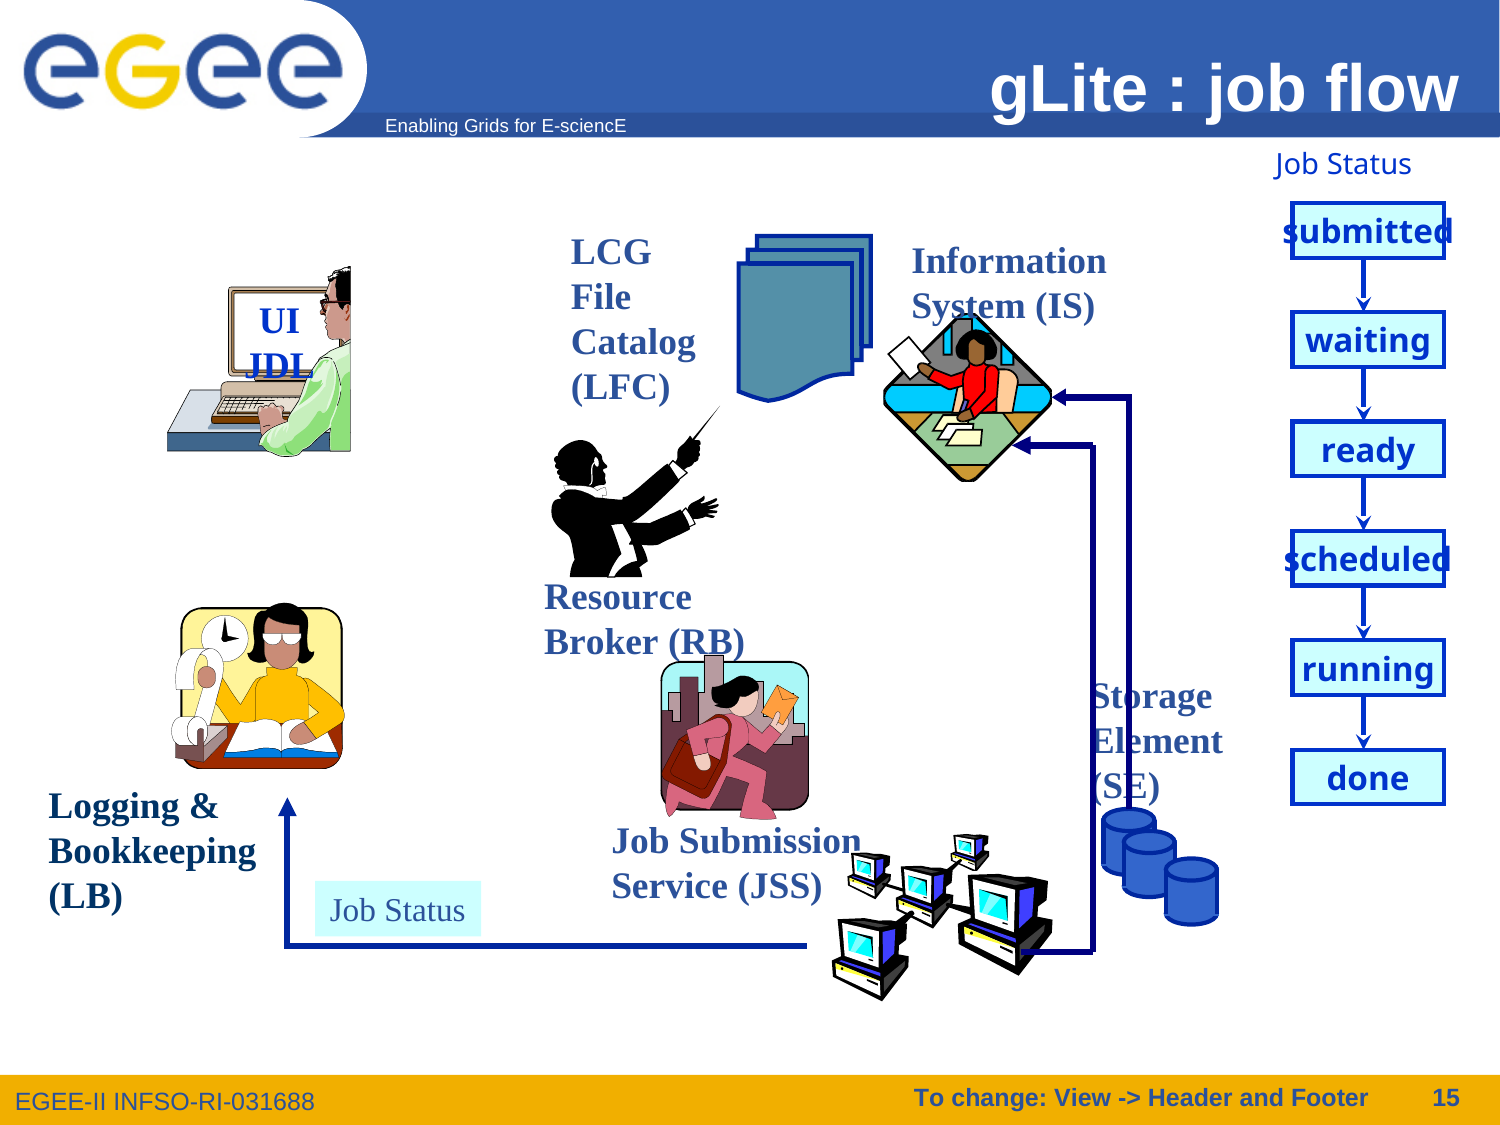

# gLite : job flow
Job Status
submitted
LCG
File
Catalog
(LFC)
Information
System (IS)
UI
JDL
Resource
Broker (RB)
Storage
Element
(SE)
Logging &
Bookkeeping
(LB)
Job Submission
Service (JSS)
waiting
ready
scheduled
running
done
Job Status
To change: View -> Header and Footer
15